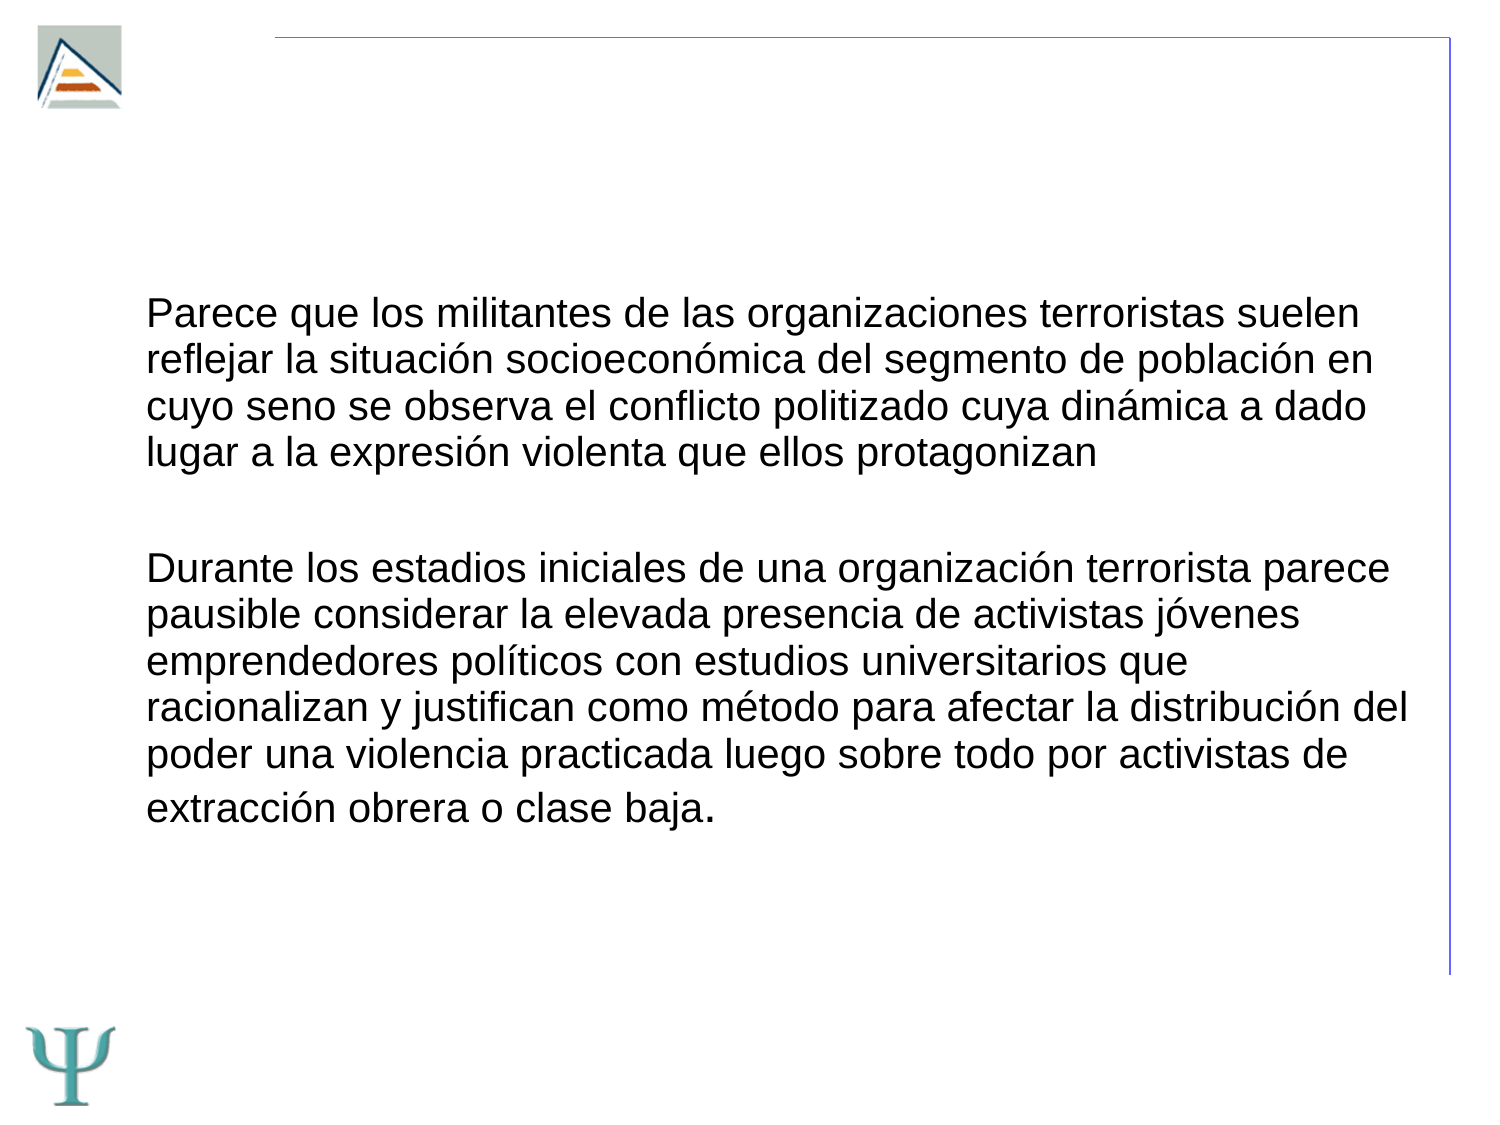

#
	Parece que los militantes de las organizaciones terroristas suelen reflejar la situación socioeconómica del segmento de población en cuyo seno se observa el conflicto politizado cuya dinámica a dado lugar a la expresión violenta que ellos protagonizan
	Durante los estadios iniciales de una organización terrorista parece pausible considerar la elevada presencia de activistas jóvenes emprendedores políticos con estudios universitarios que racionalizan y justifican como método para afectar la distribución del poder una violencia practicada luego sobre todo por activistas de extracción obrera o clase baja.